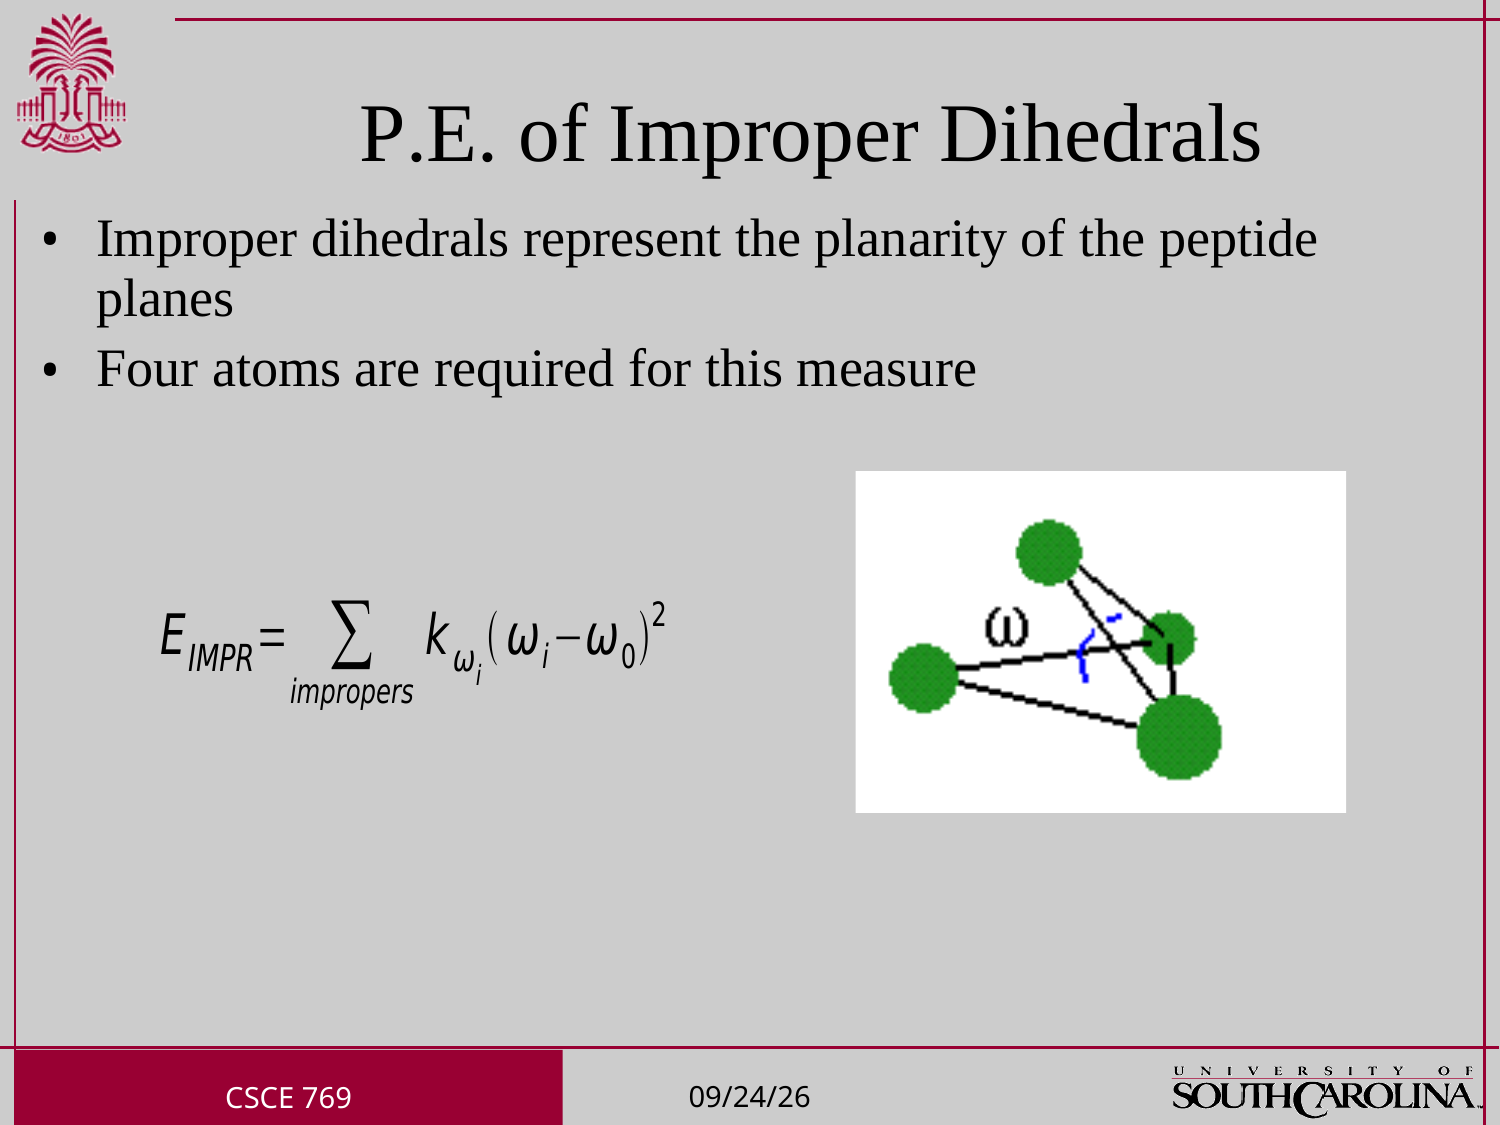

# P.E. of Improper Dihedrals
Improper dihedrals represent the planarity of the peptide planes
Four atoms are required for this measure